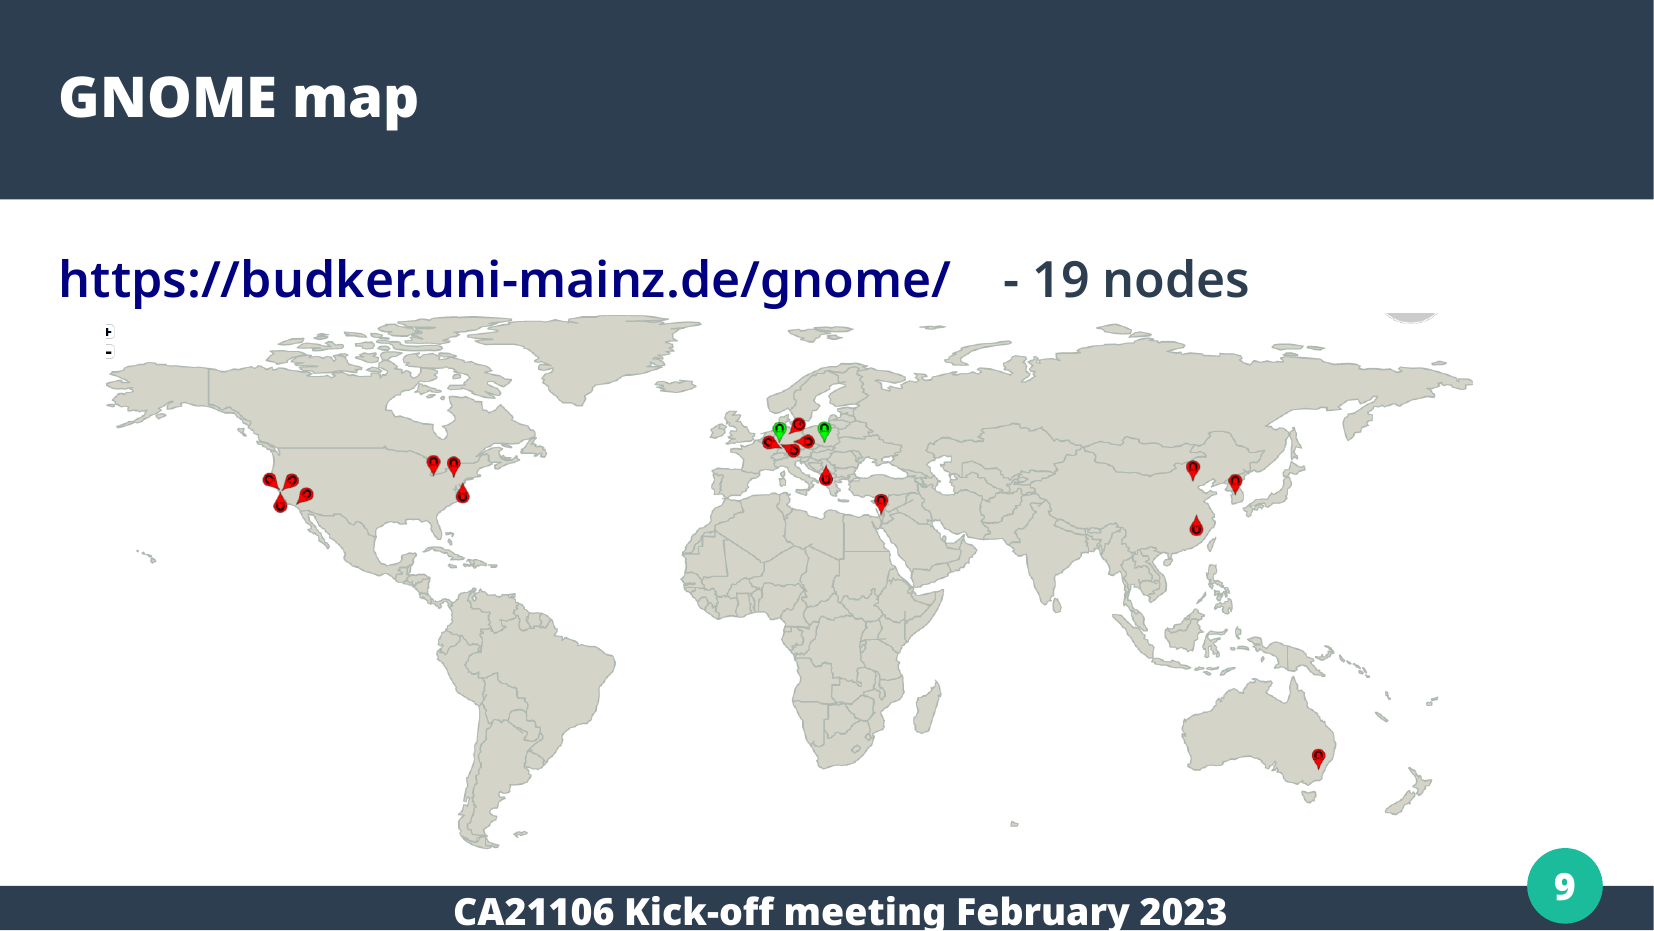

# GNOME map
https://budker.uni-mainz.de/gnome/ - 19 nodes
CA21106 Kick-off meeting February 2023